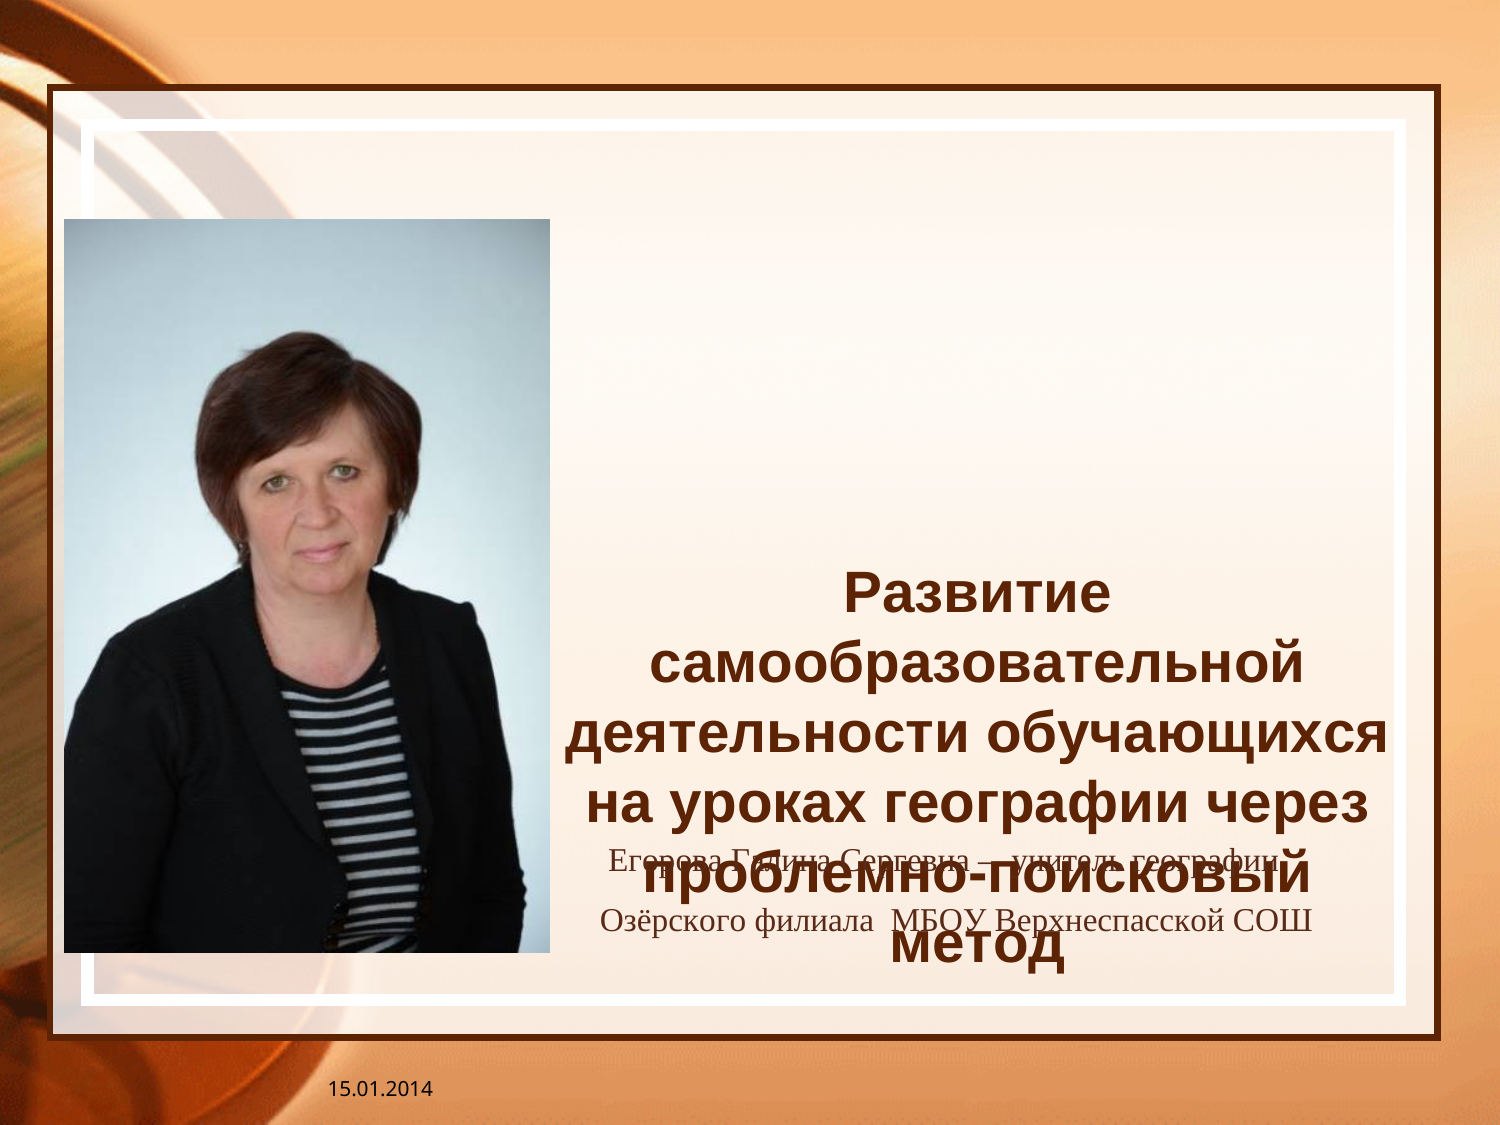

# Развитие самообразовательной деятельности обучающихся на уроках географии через проблемно-поисковый метод
 Егорова Галина Сергевна – учитель географии Озёрского филиала МБОУ Верхнеспасской СОШ
15.01.2014